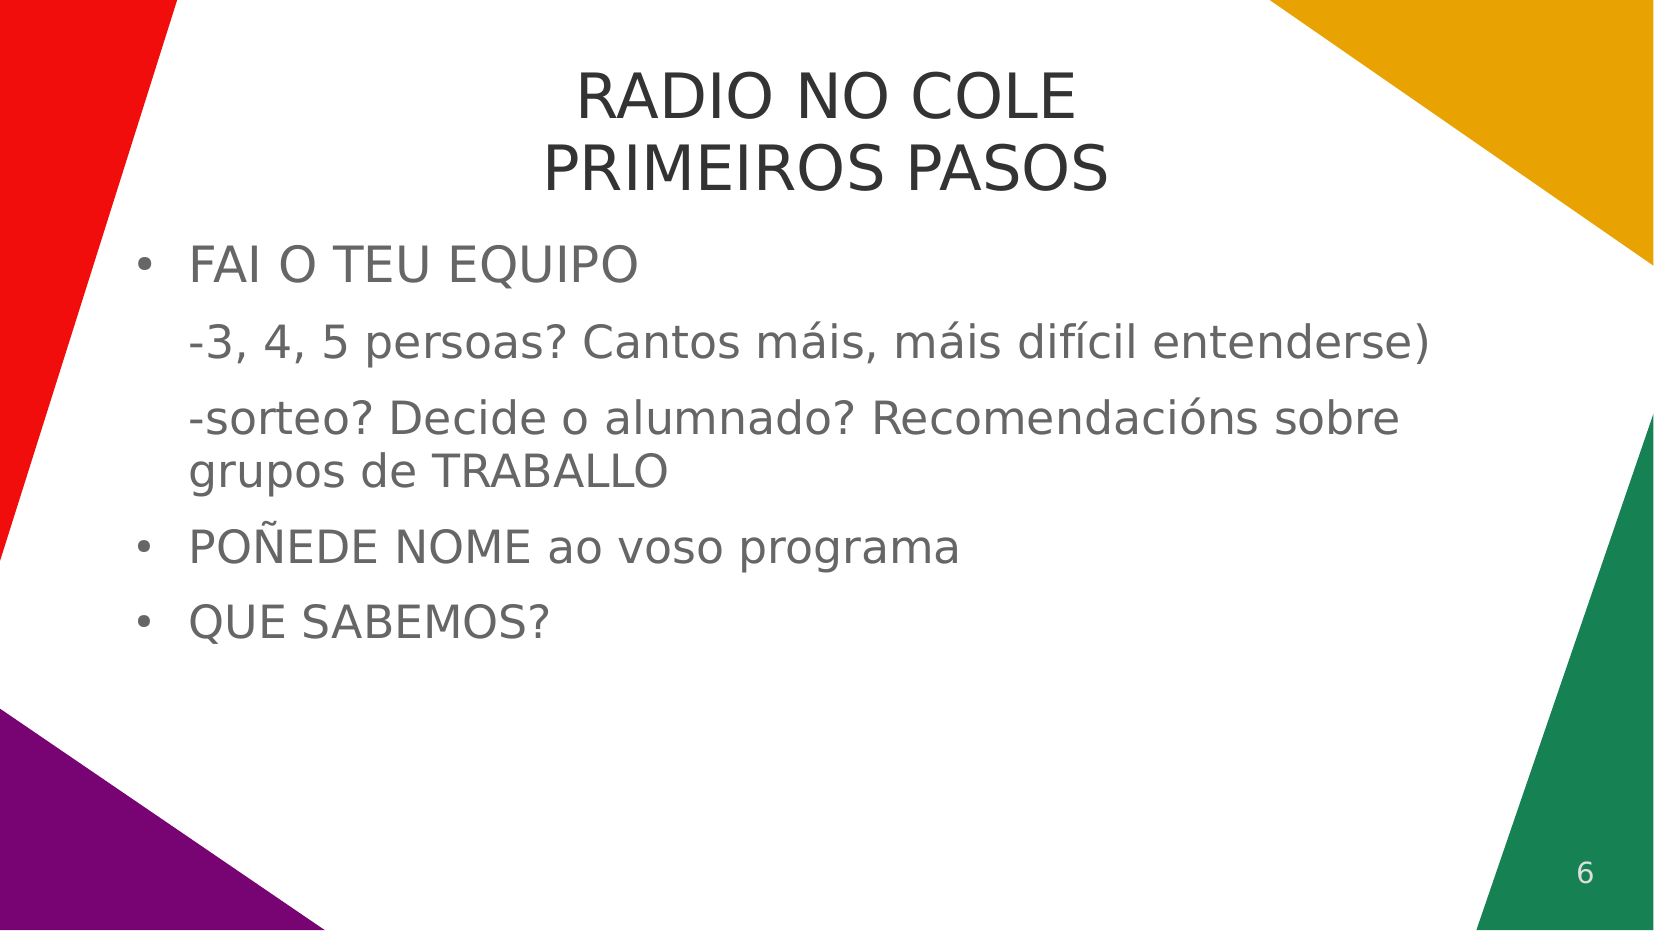

# RADIO NO COLE PRIMEIROS PASOS
FAI O TEU EQUIPO
-3, 4, 5 persoas? Cantos máis, máis difícil entenderse)
-sorteo? Decide o alumnado? Recomendacións sobre grupos de TRABALLO
POÑEDE NOME ao voso programa
QUE SABEMOS?
6